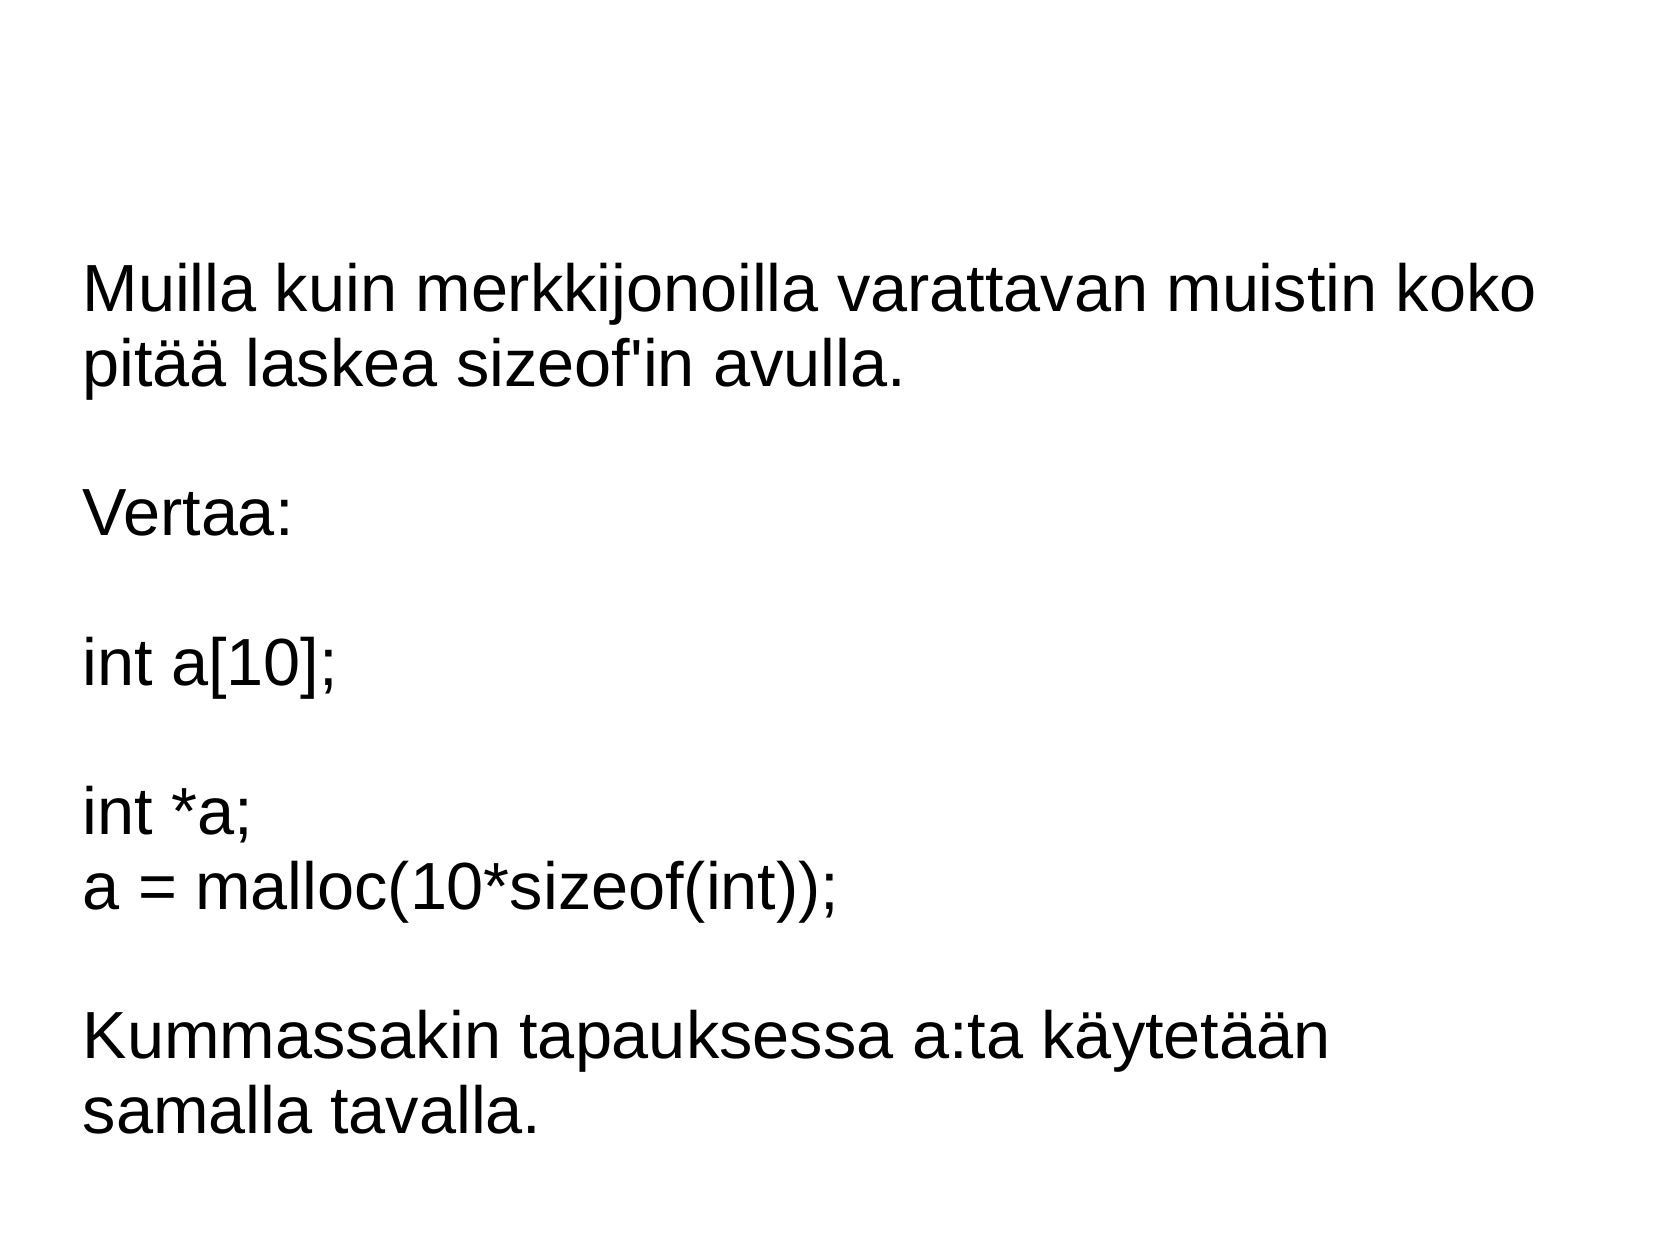

Muilla kuin merkkijonoilla varattavan muistin koko pitää laskea sizeof'in avulla.
Vertaa:
int a[10];
int *a;
a = malloc(10*sizeof(int));
Kummassakin tapauksessa a:ta käytetään samalla tavalla.